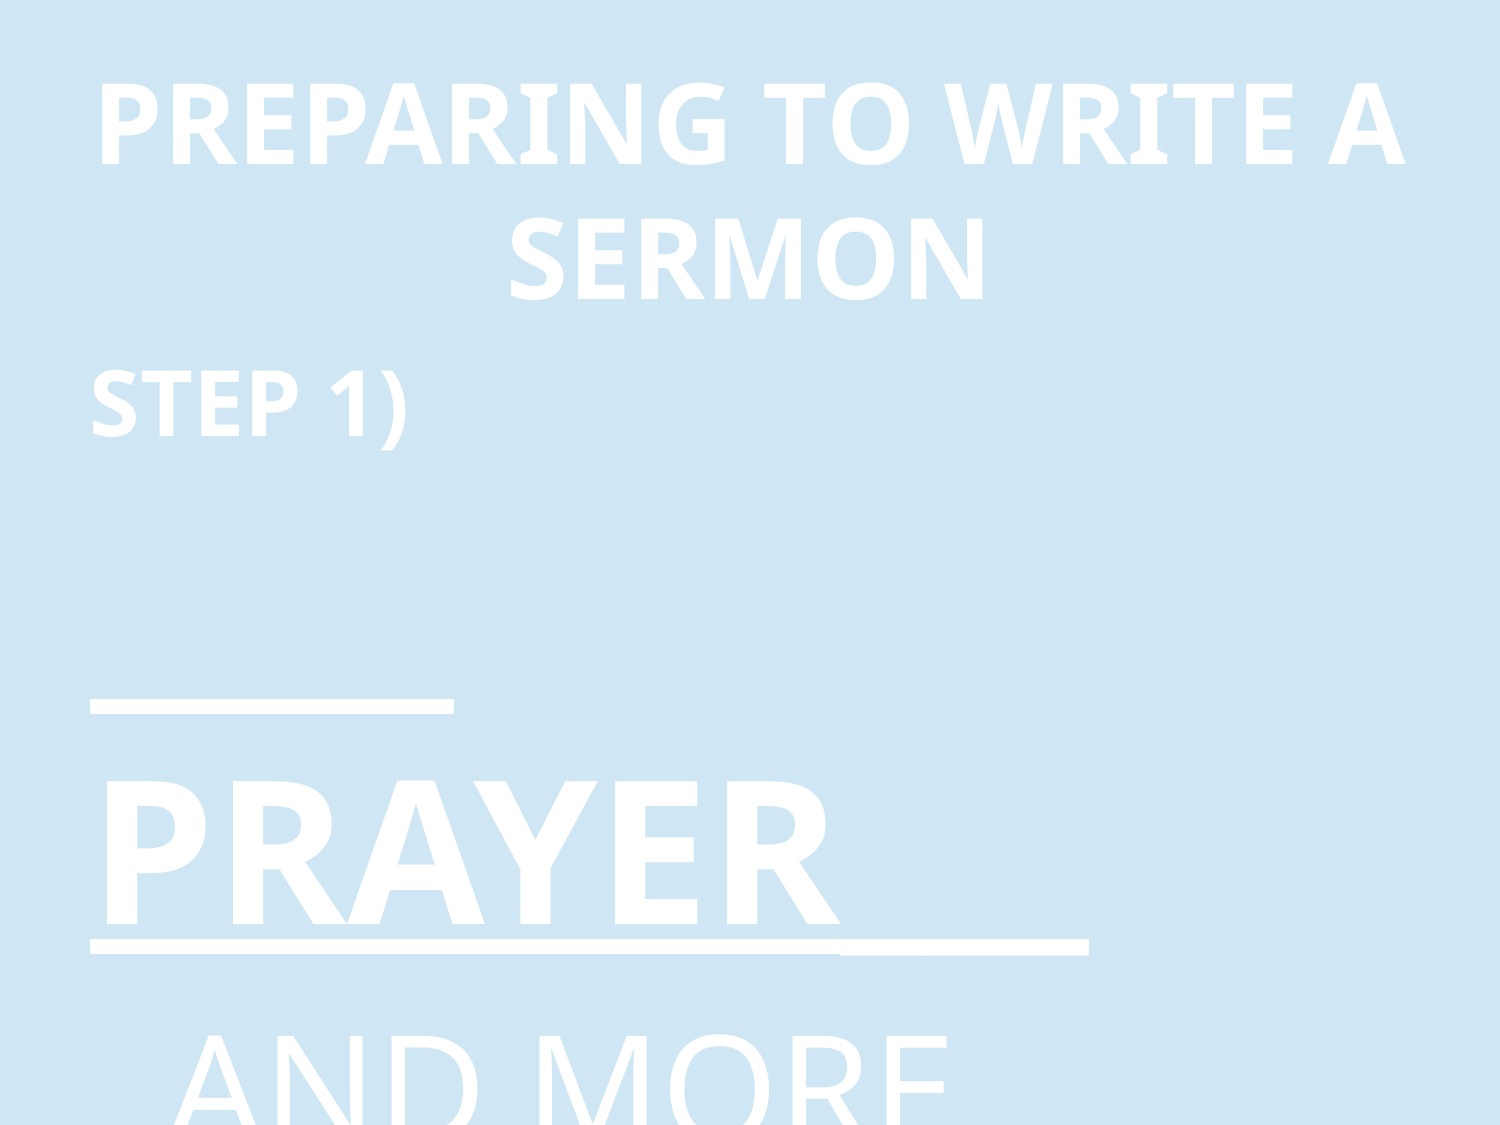

# PREPARING TO WRITE A SERMON
STEP 1)
 PRAYER___
 AND MORE PRAYER